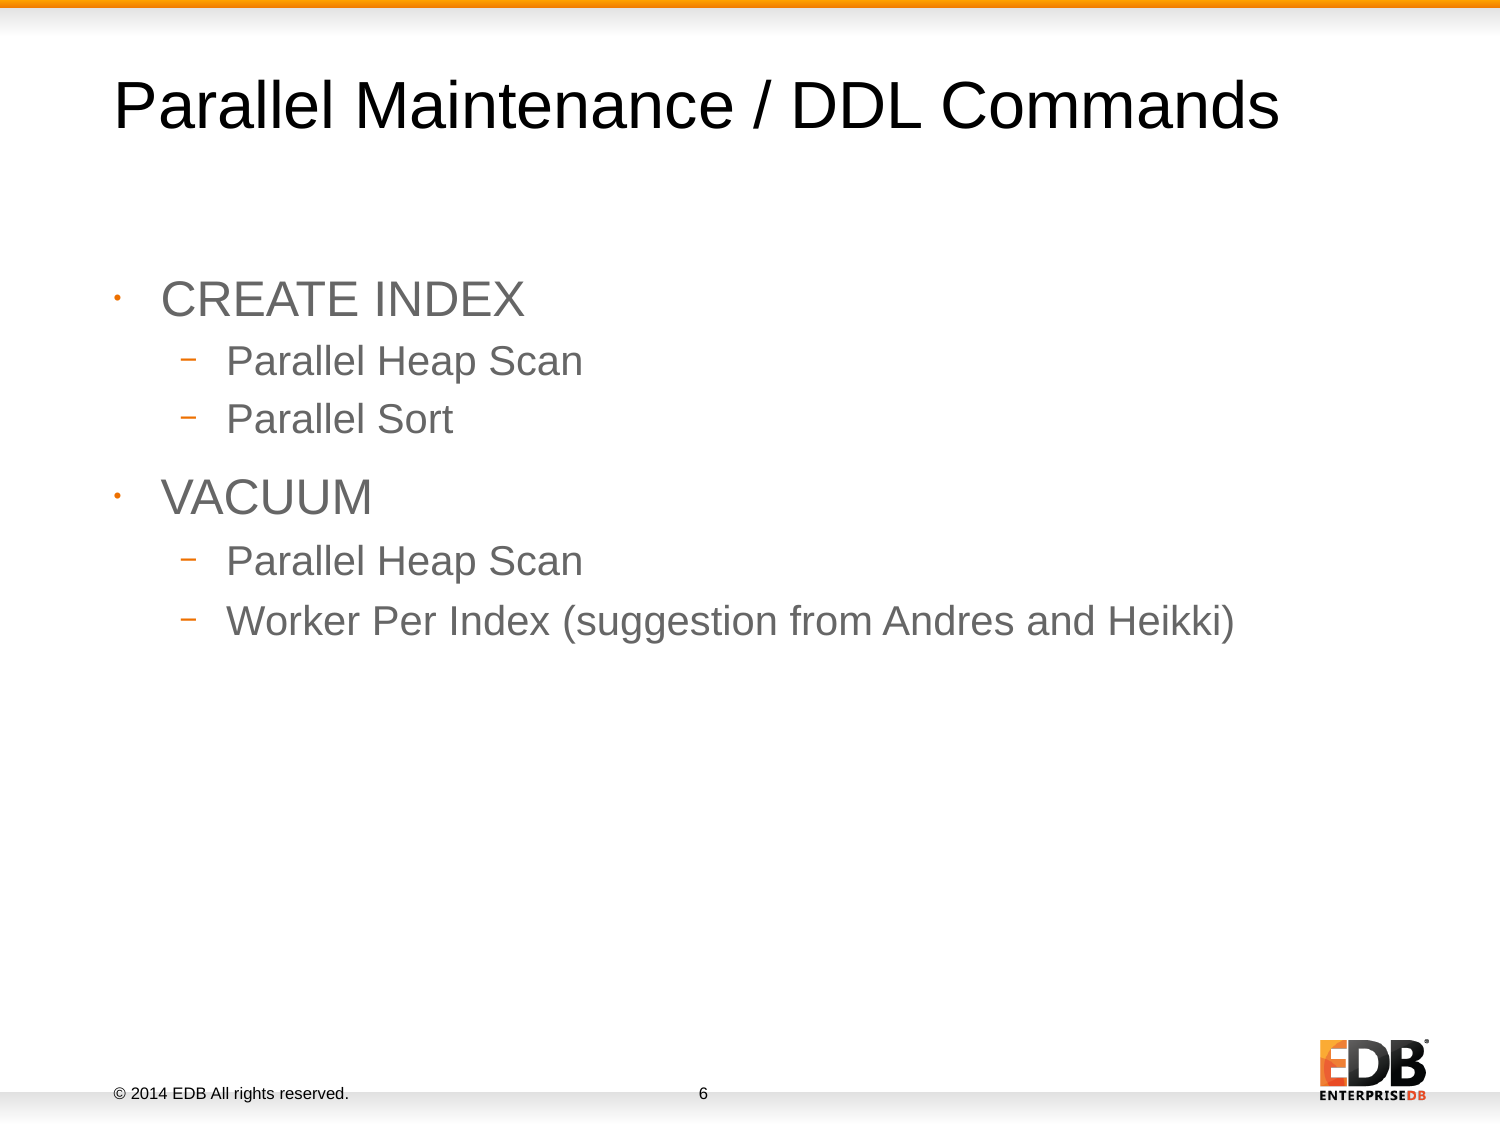

Parallel Maintenance / DDL Commands
# CREATE INDEX
Parallel Heap Scan
Parallel Sort
VACUUM
Parallel Heap Scan
Worker Per Index (suggestion from Andres and Heikki)